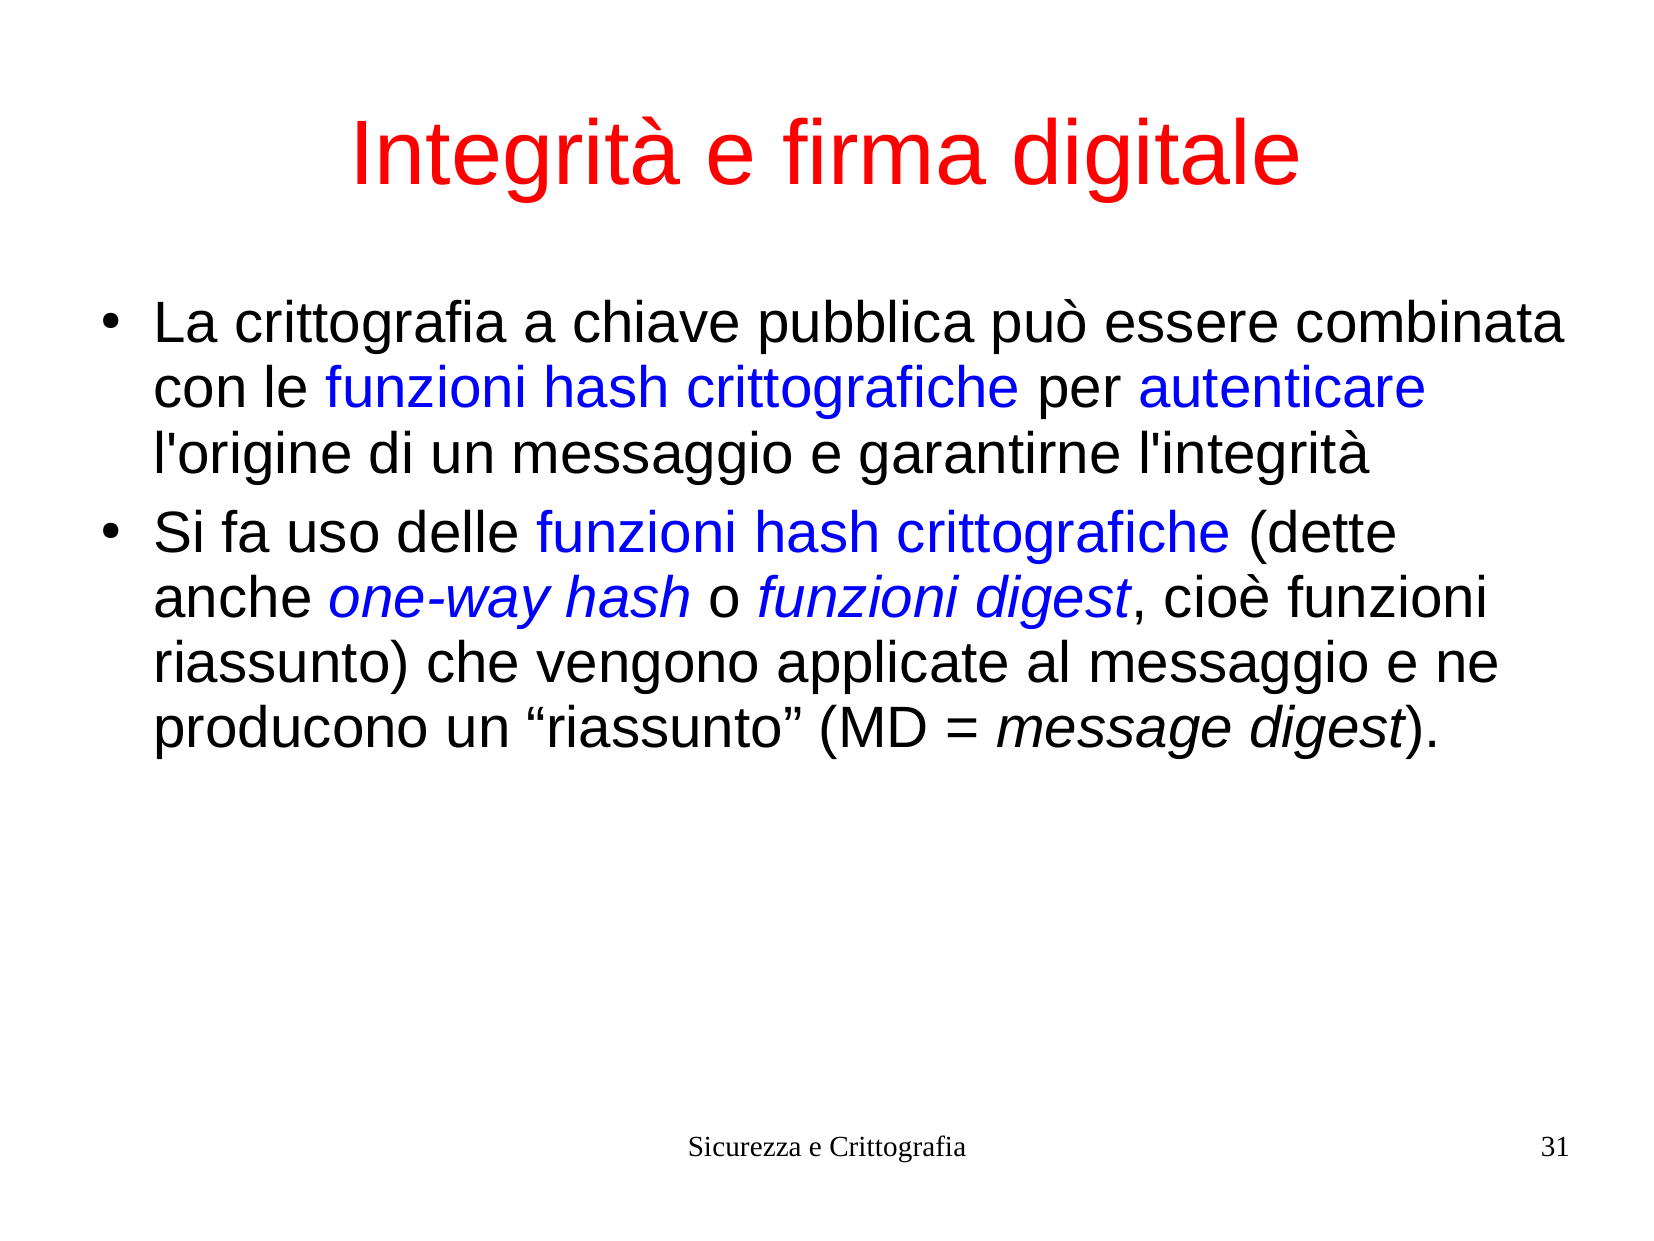

# Integrità e firma digitale
La crittografia a chiave pubblica può essere combinata con le funzioni hash crittografiche per autenticare l'origine di un messaggio e garantirne l'integrità
Si fa uso delle funzioni hash crittografiche (dette anche one-way hash o funzioni digest, cioè funzioni riassunto) che vengono applicate al messaggio e ne producono un “riassunto” (MD = message digest).
Sicurezza e Crittografia
31